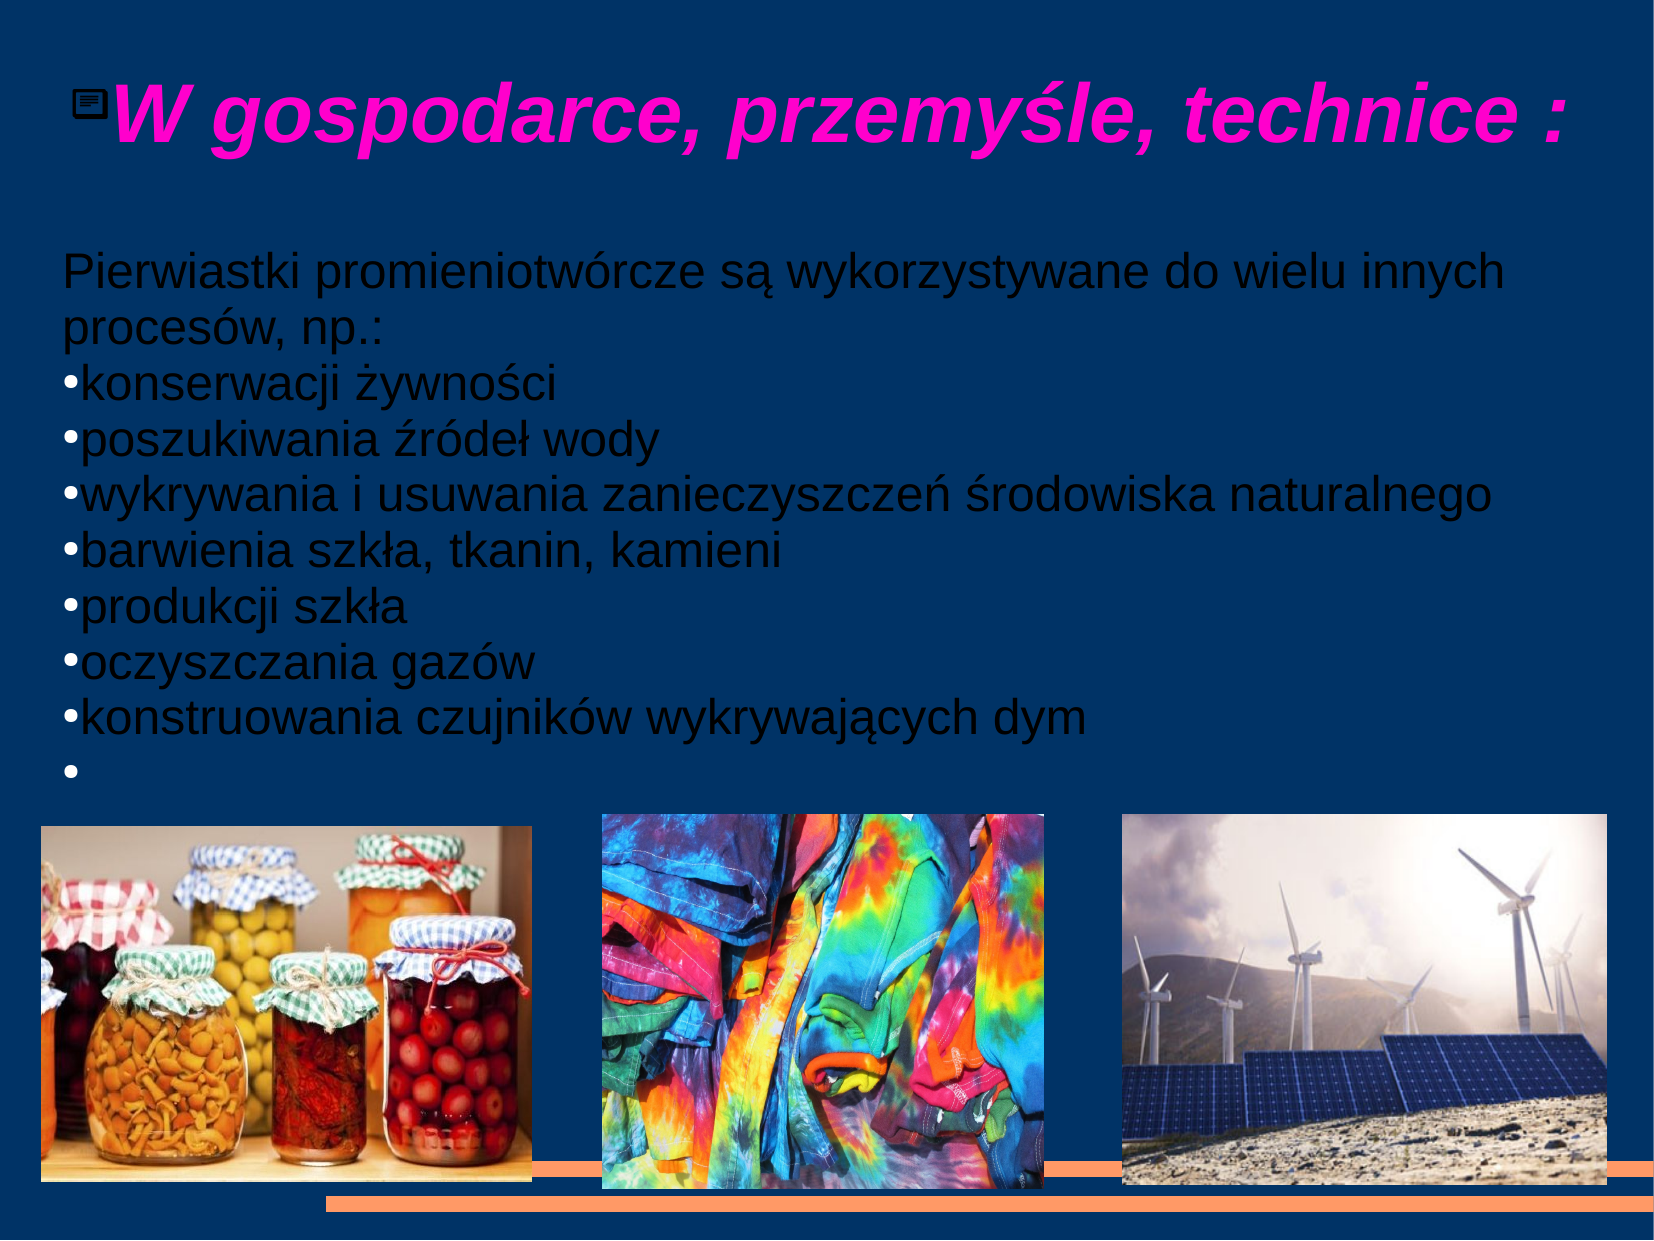

# W gospodarce, przemyśle, technice :
Pierwiastki promieniotwórcze są wykorzystywane do wielu innych procesów, np.:
konserwacji żywności
poszukiwania źródeł wody
wykrywania i usuwania zanieczyszczeń środowiska naturalnego
barwienia szkła, tkanin, kamieni
produkcji szkła
oczyszczania gazów
konstruowania czujników wykrywających dym